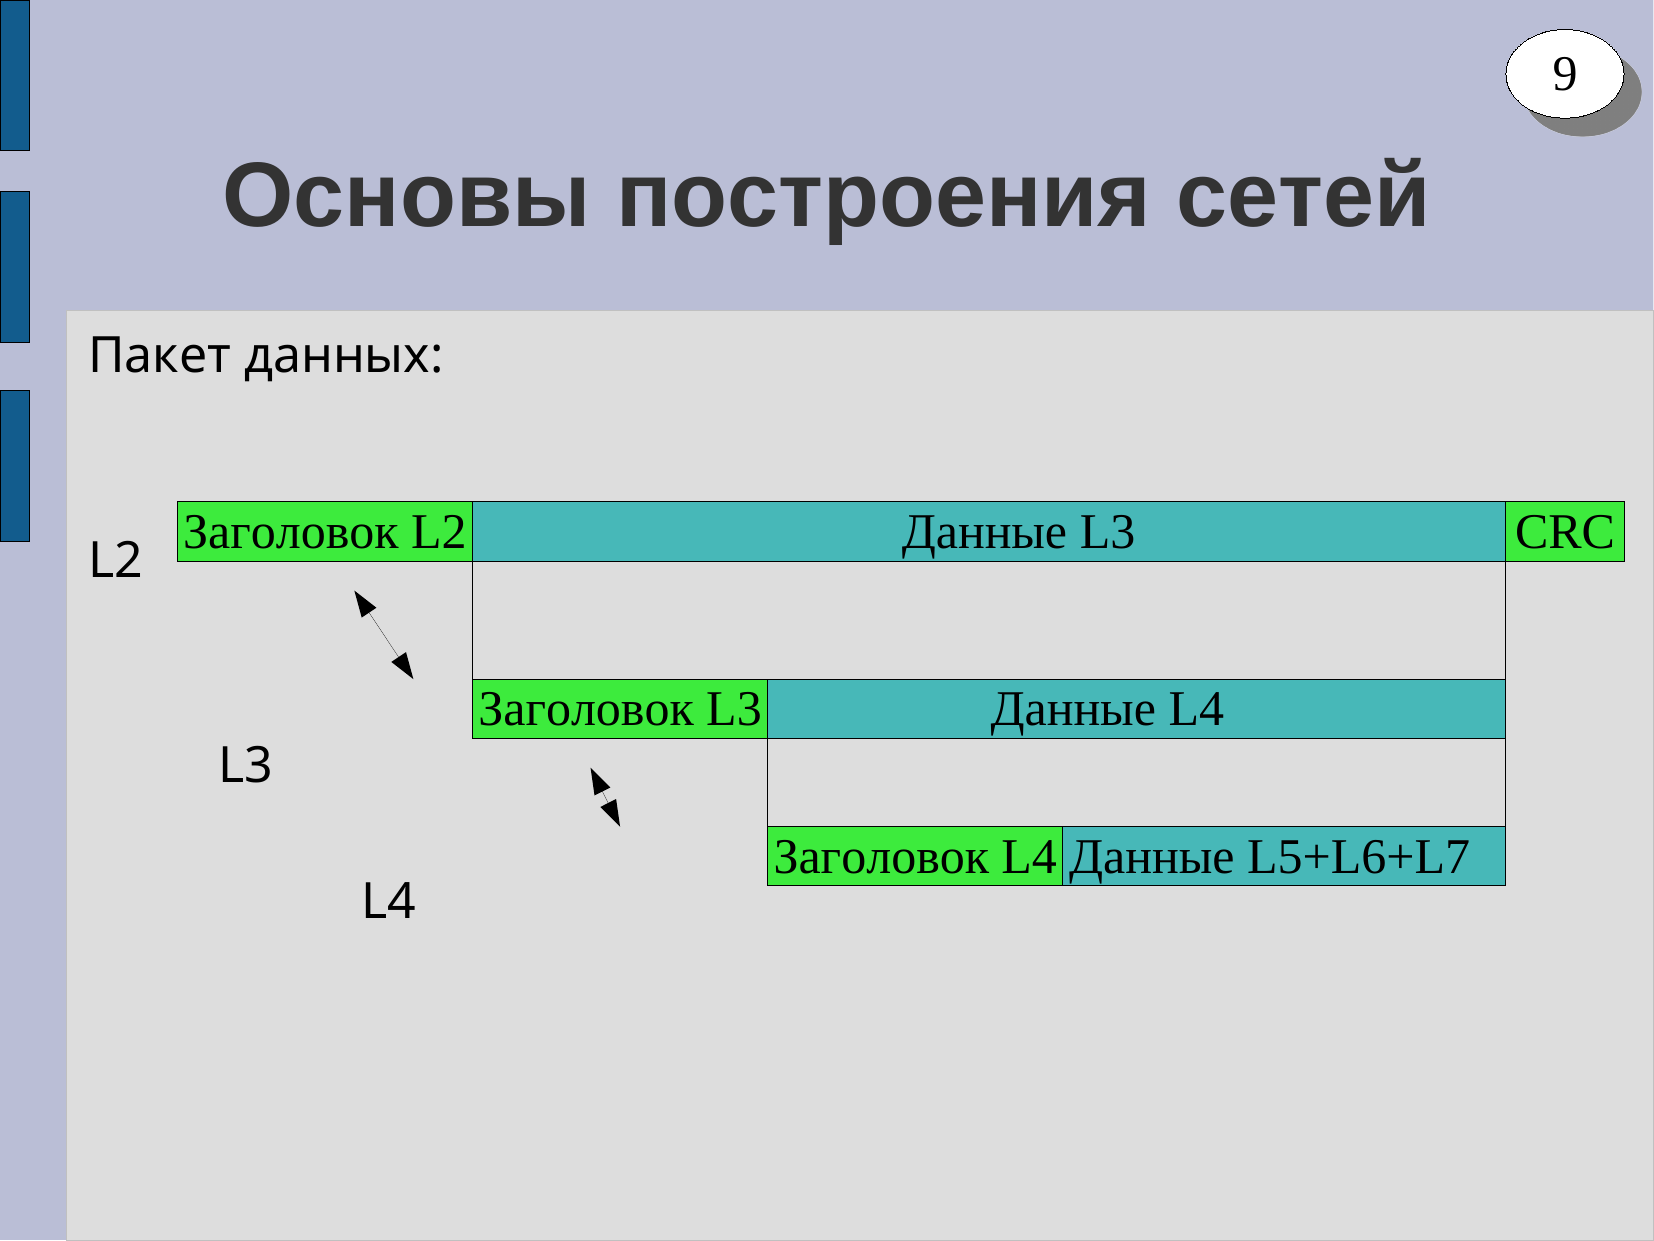

9
# Основы построения сетей
Пакет данных:
L2
 L3
 L4
Заголовок L2
Данные L3
CRC
Заголовок L3
Данные L4
Заголовок L4
Данные L5+L6+L7